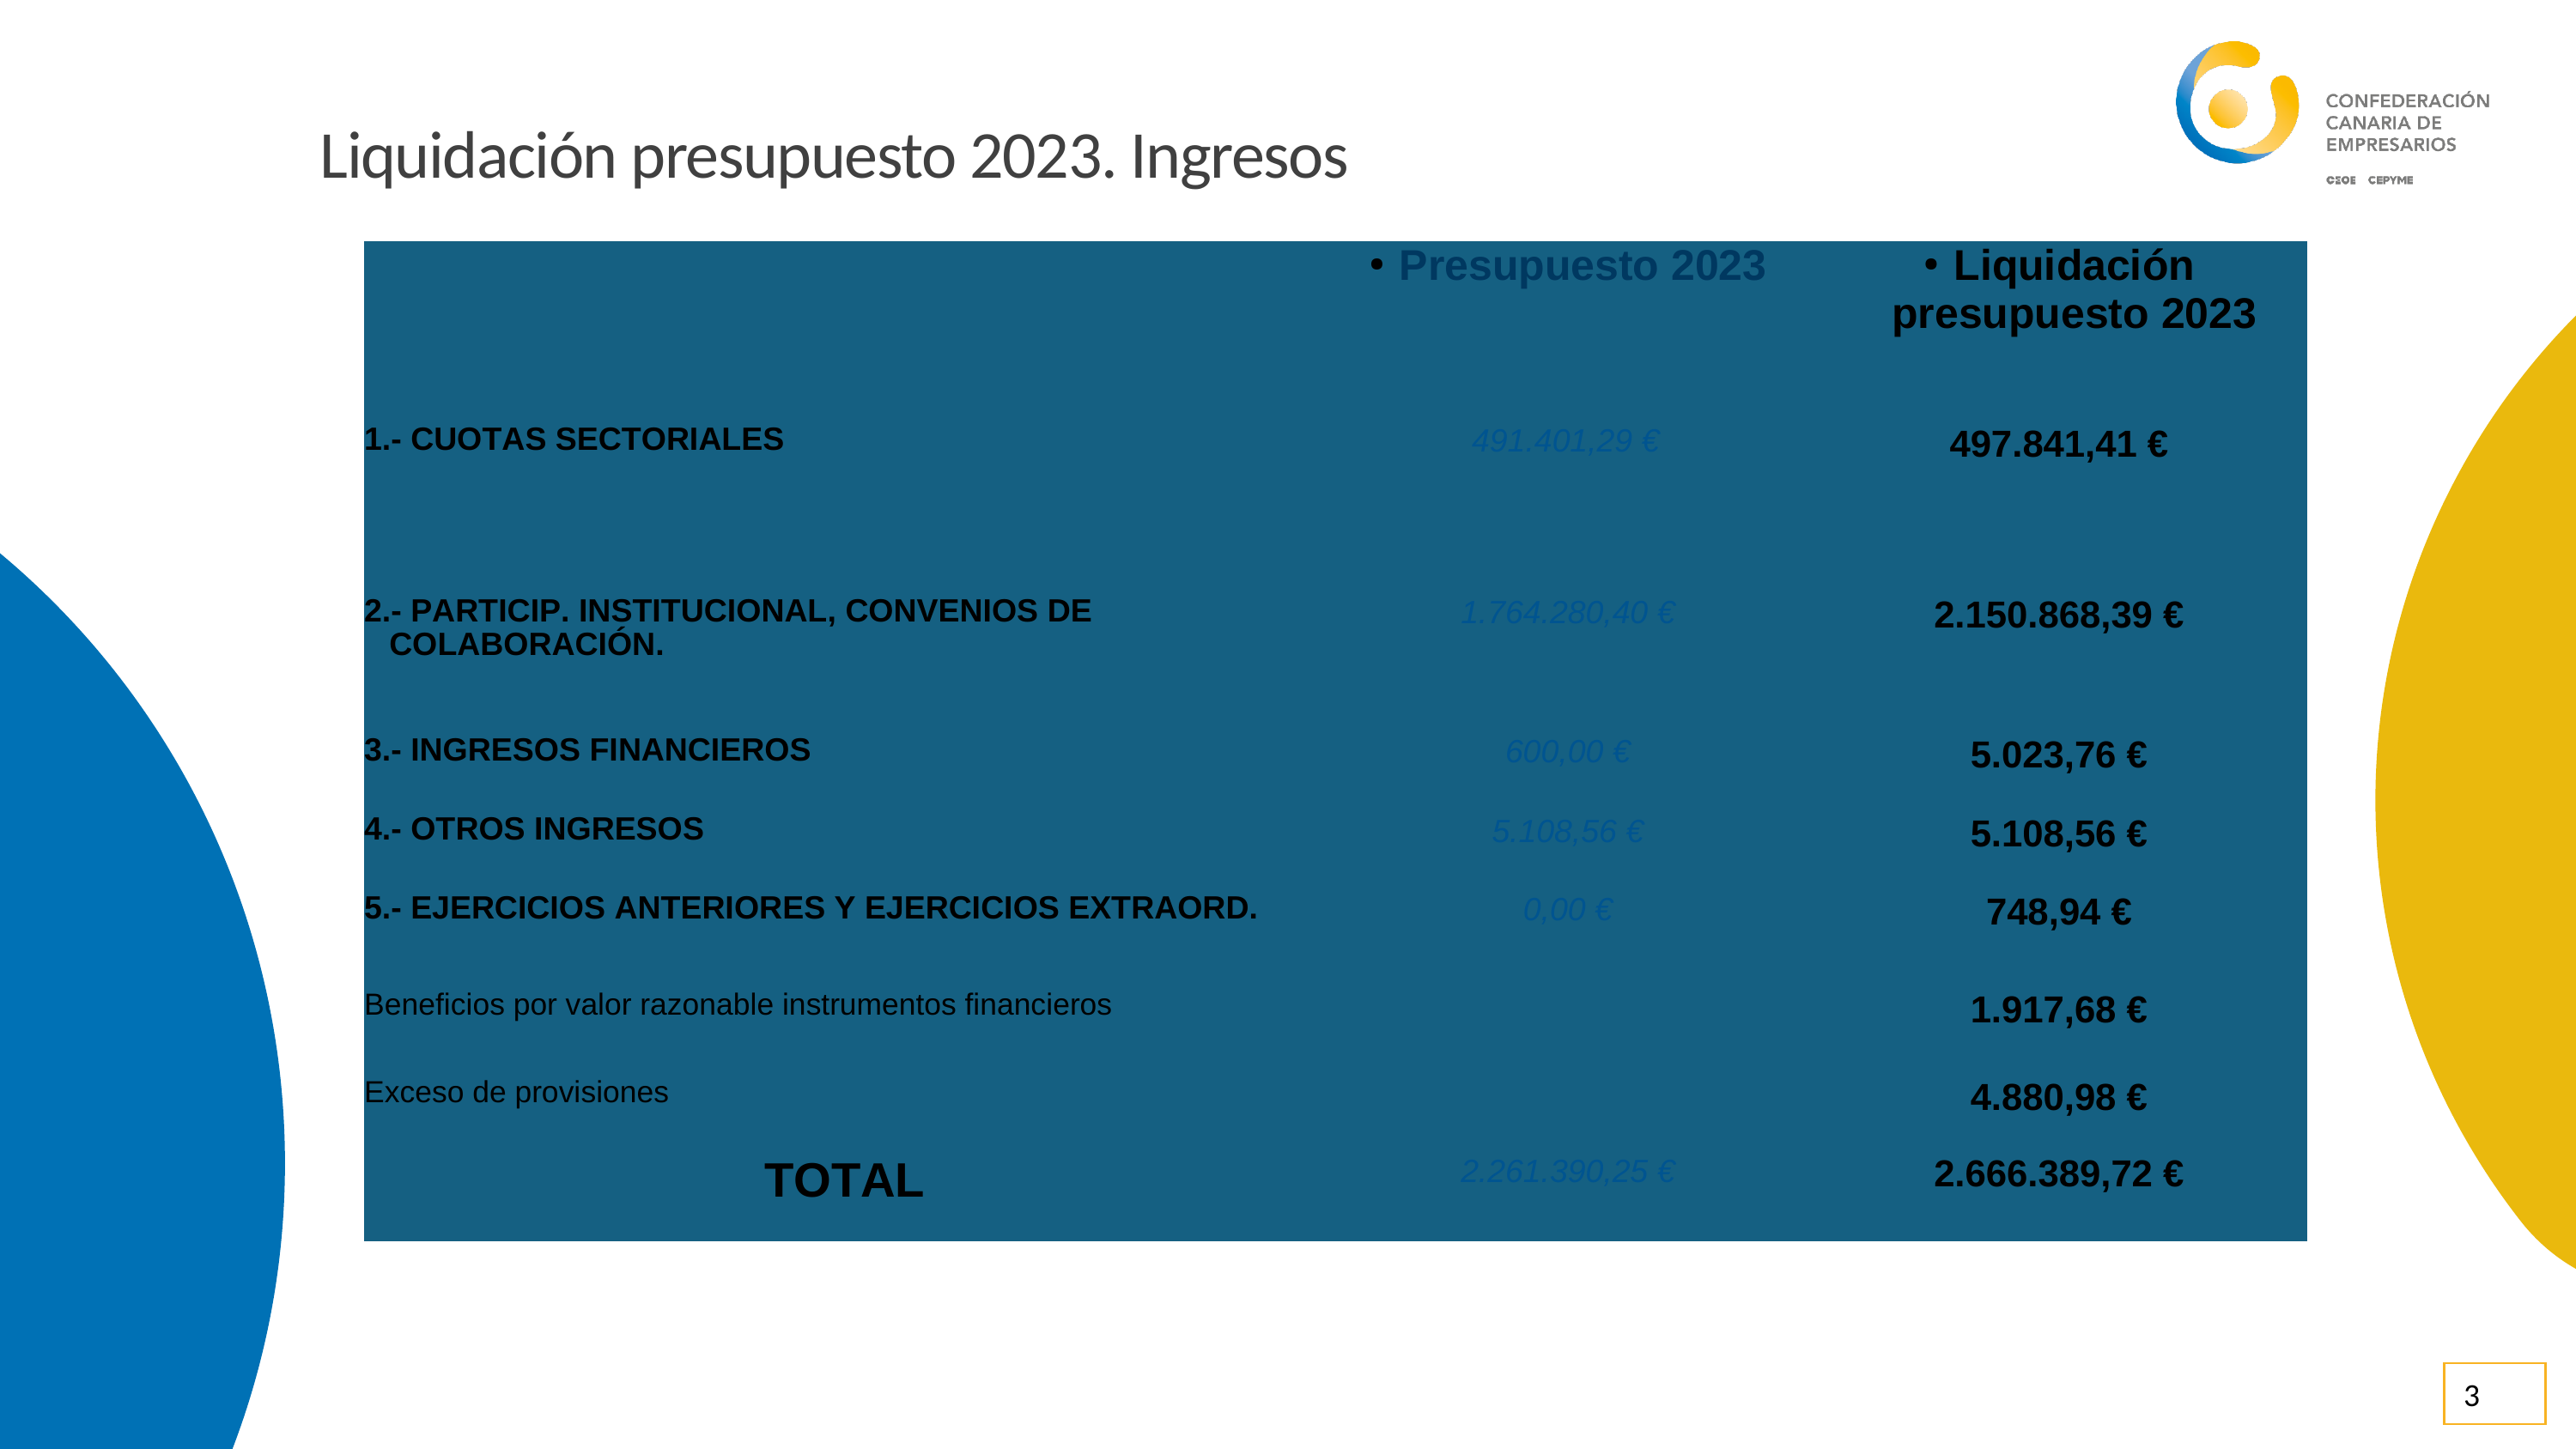

Liquidación presupuesto 2023. Ingresos
| | Presupuesto 2023 | Liquidación presupuesto 2023 |
| --- | --- | --- |
| 1.- CUOTAS SECTORIALES | 491.401,29 € | 497.841,41 € |
| 2.- PARTICIP. INSTITUCIONAL, CONVENIOS DE COLABORACIÓN. | 1.764.280,40 € | 2.150.868,39 € |
| 3.- INGRESOS FINANCIEROS | 600,00 € | 5.023,76 € |
| 4.- OTROS INGRESOS | 5.108,56 € | 5.108,56 € |
| 5.- EJERCICIOS ANTERIORES Y EJERCICIOS EXTRAORD. | 0,00 € | 748,94 € |
| Beneficios por valor razonable instrumentos financieros | | 1.917,68 € |
| Exceso de provisiones | | 4.880,98 € |
| TOTAL | 2.261.390,25 € | 2.666.389,72 € |